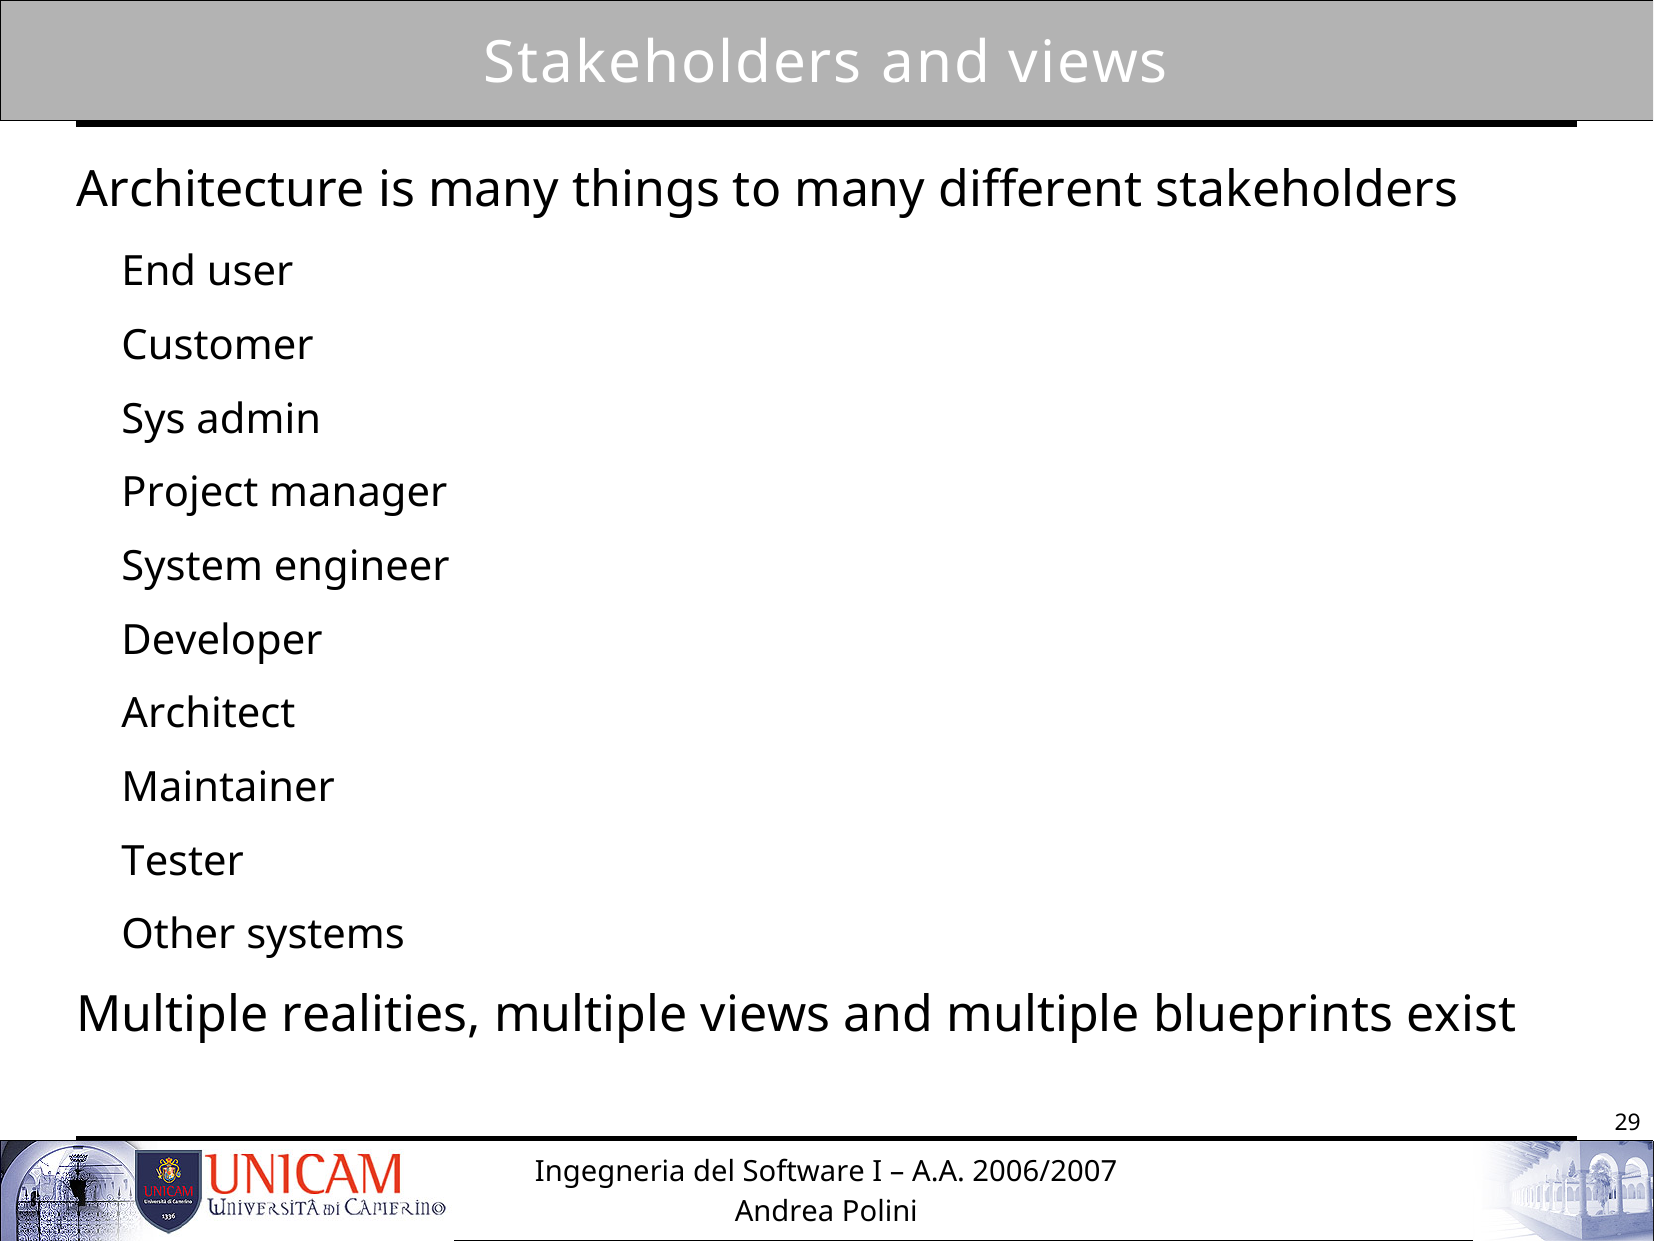

# Stakeholders and views
Architecture is many things to many different stakeholders
End user
Customer
Sys admin
Project manager
System engineer
Developer
Architect
Maintainer
Tester
Other systems
Multiple realities, multiple views and multiple blueprints exist
29